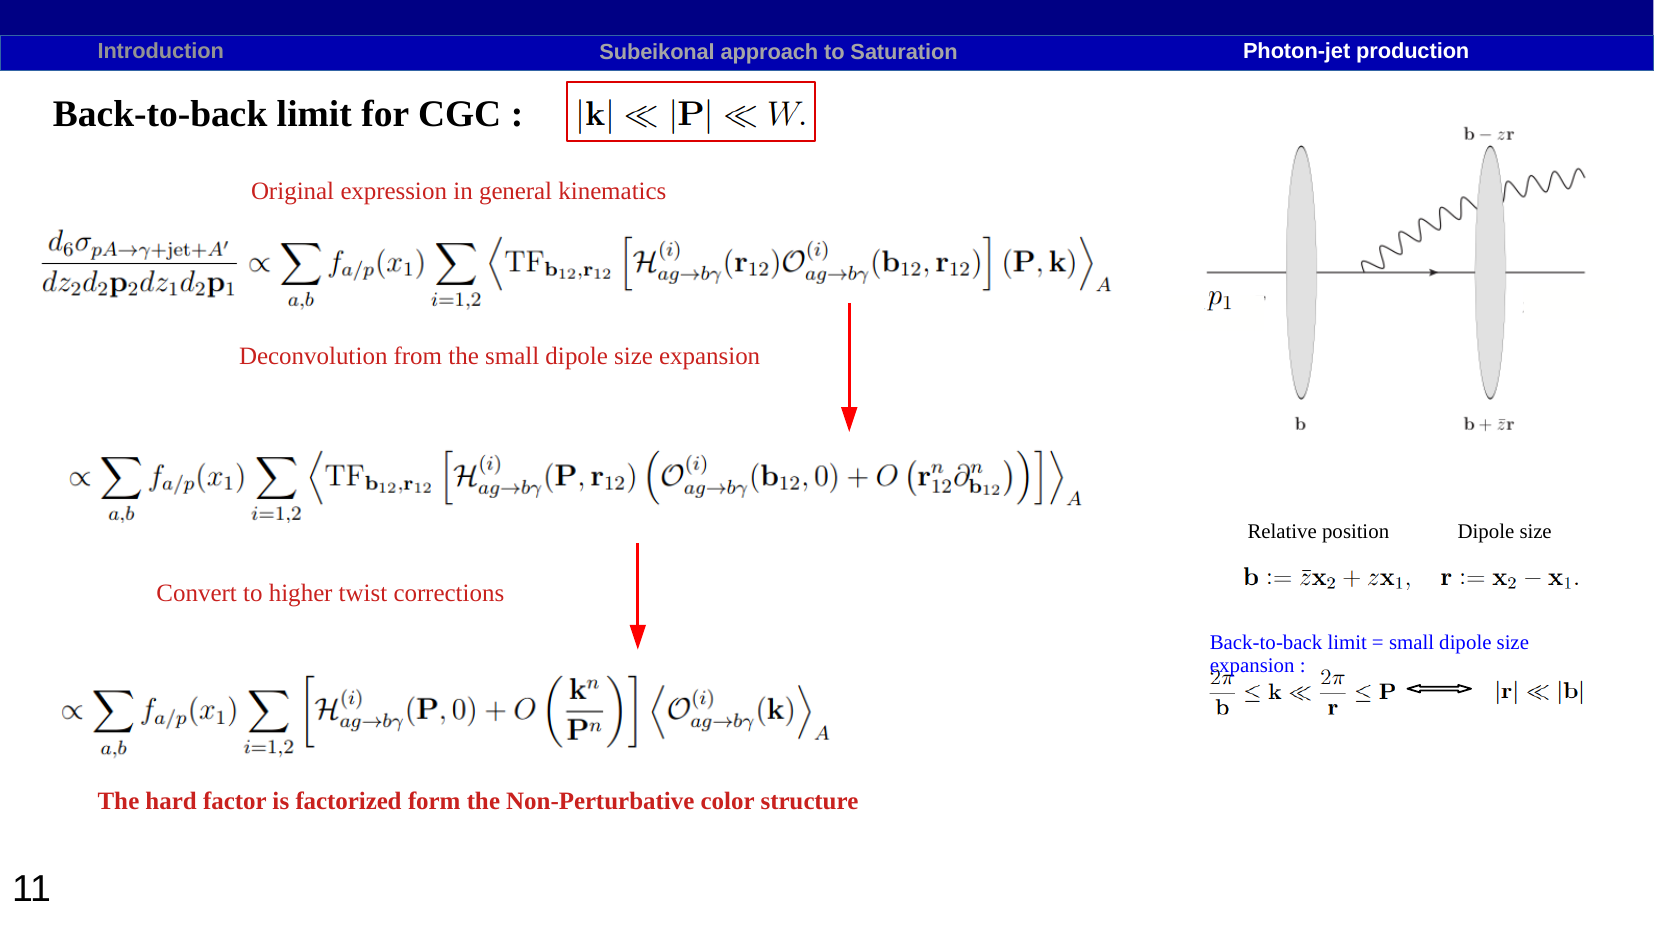

Introduction
Photon-jet production
Subeikonal approach to Saturation
Back-to-back limit for CGC :
Original expression in general kinematics
Deconvolution from the small dipole size expansion
Relative position
Dipole size
Convert to higher twist corrections
Back-to-back limit = small dipole size expansion :
The hard factor is factorized form the Non-Perturbative color structure